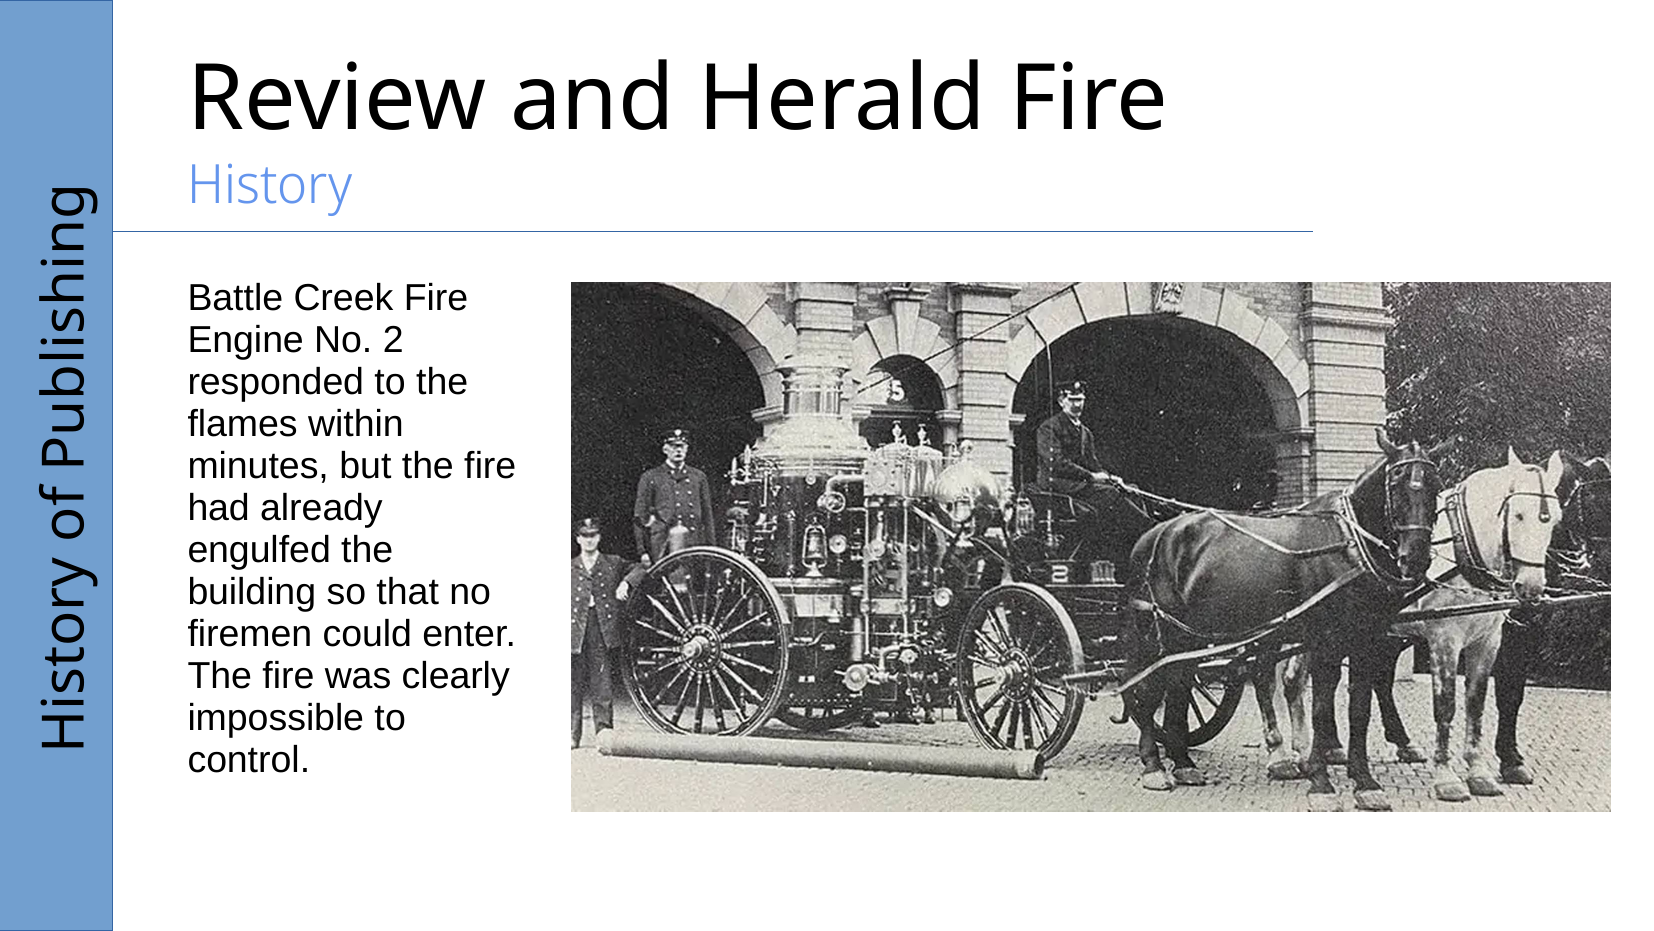

# Review and Herald Fire
History
Battle Creek Fire Engine No. 2 responded to the flames within minutes, but the fire had already engulfed the building so that no firemen could enter. The fire was clearly impossible to control.
History of Publishing